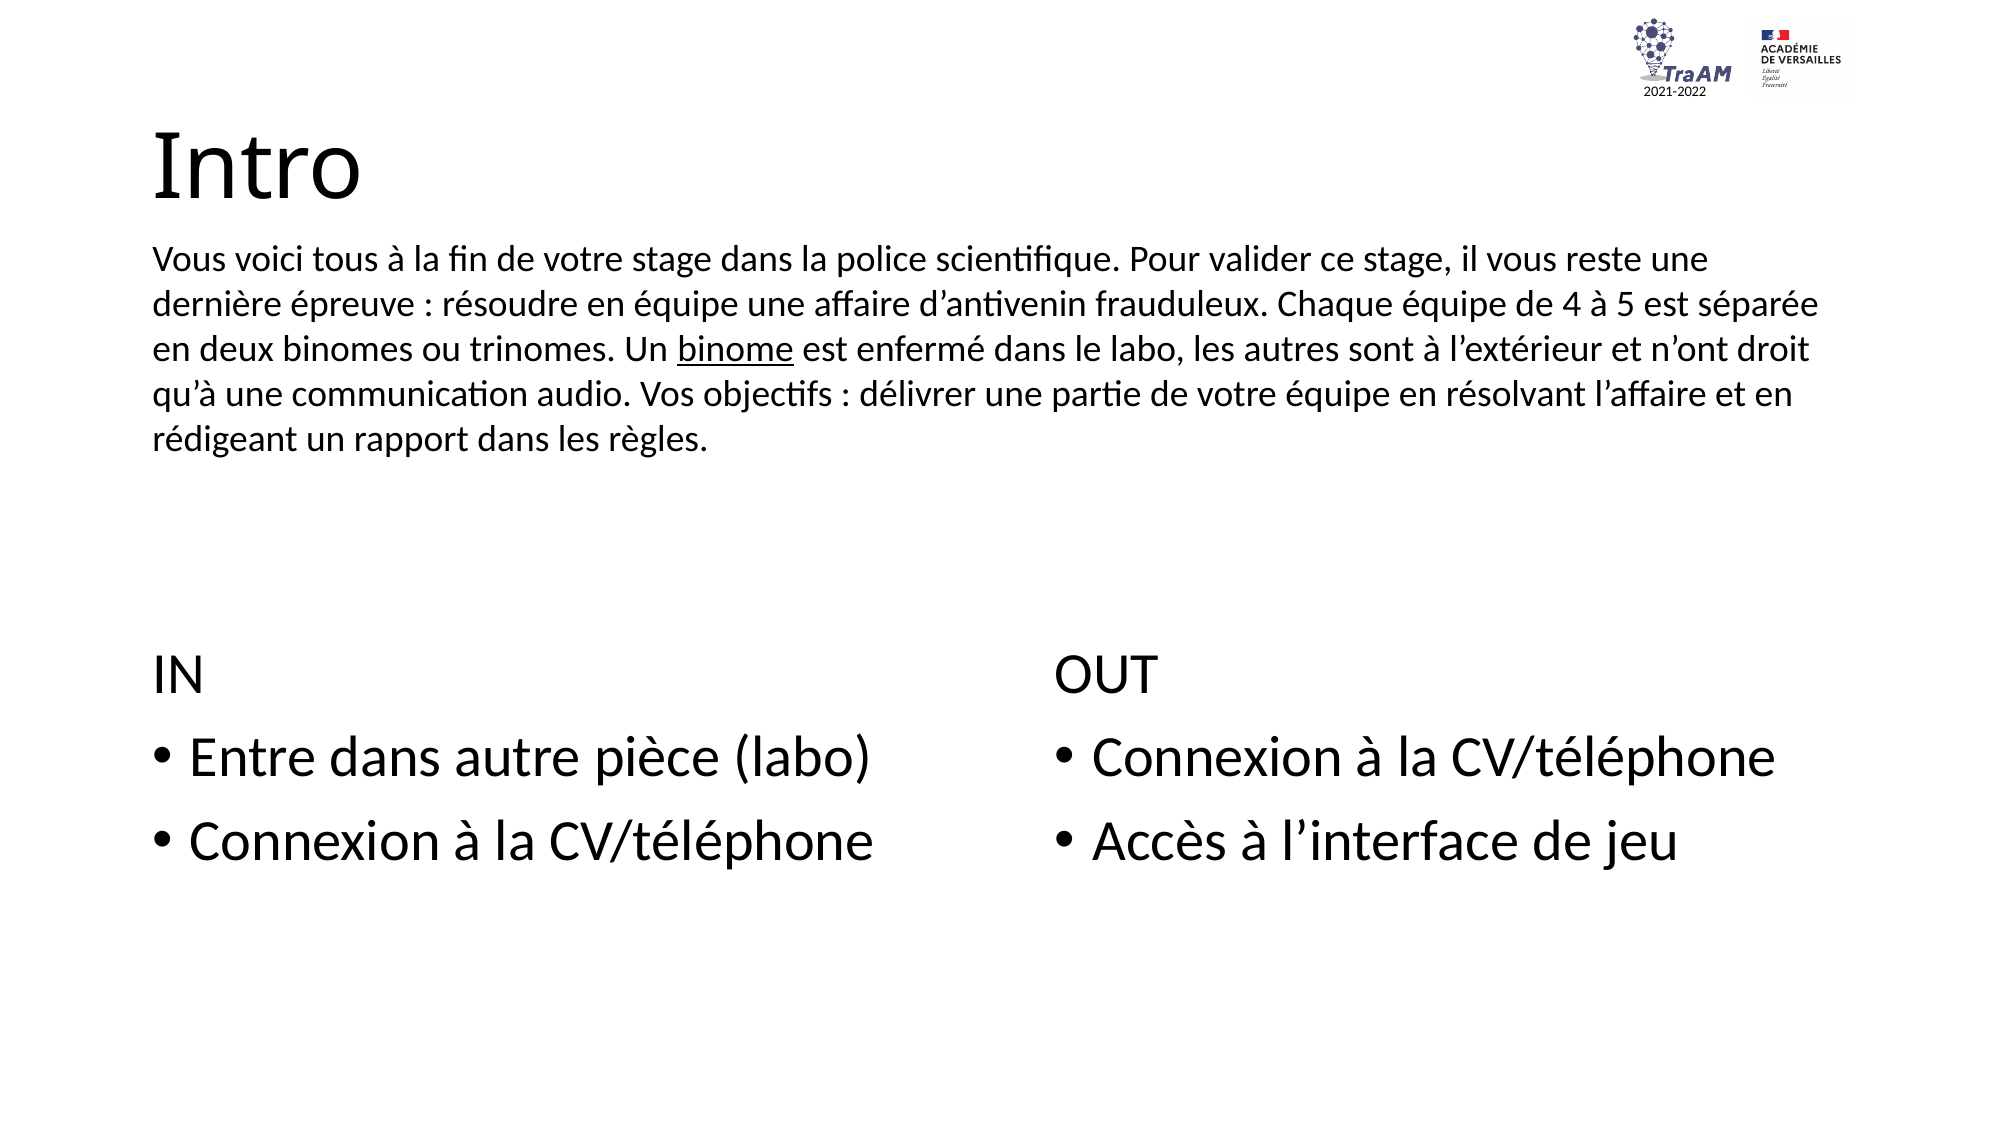

# Intro
Vous voici tous à la fin de votre stage dans la police scientifique. Pour valider ce stage, il vous reste une dernière épreuve : résoudre en équipe une affaire d’antivenin frauduleux. Chaque équipe de 4 à 5 est séparée en deux binomes ou trinomes. Un binome est enfermé dans le labo, les autres sont à l’extérieur et n’ont droit qu’à une communication audio. Vos objectifs : délivrer une partie de votre équipe en résolvant l’affaire et en rédigeant un rapport dans les règles.
IN
Entre dans autre pièce (labo)
Connexion à la CV/téléphone
OUT
Connexion à la CV/téléphone
Accès à l’interface de jeu